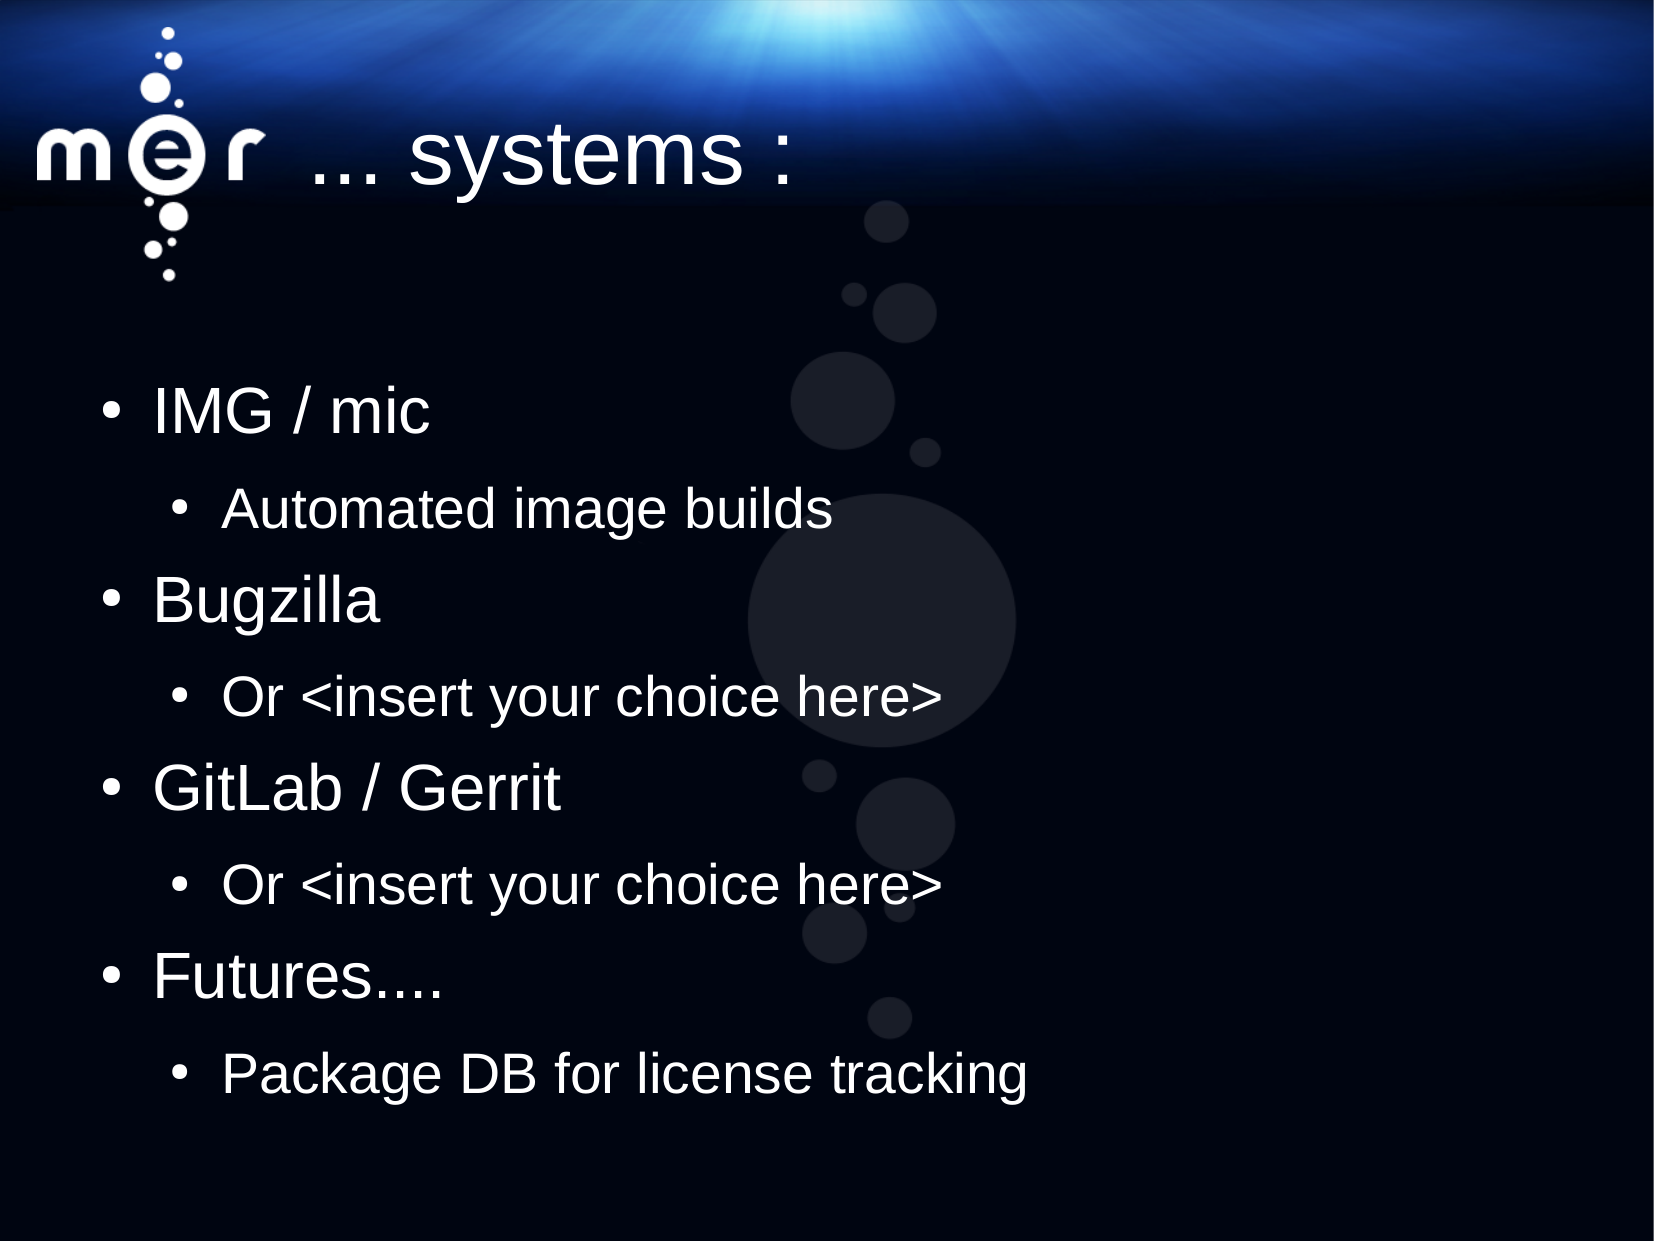

# ... systems :
IMG / mic
Automated image builds
Bugzilla
Or <insert your choice here>
GitLab / Gerrit
Or <insert your choice here>
Futures....
Package DB for license tracking